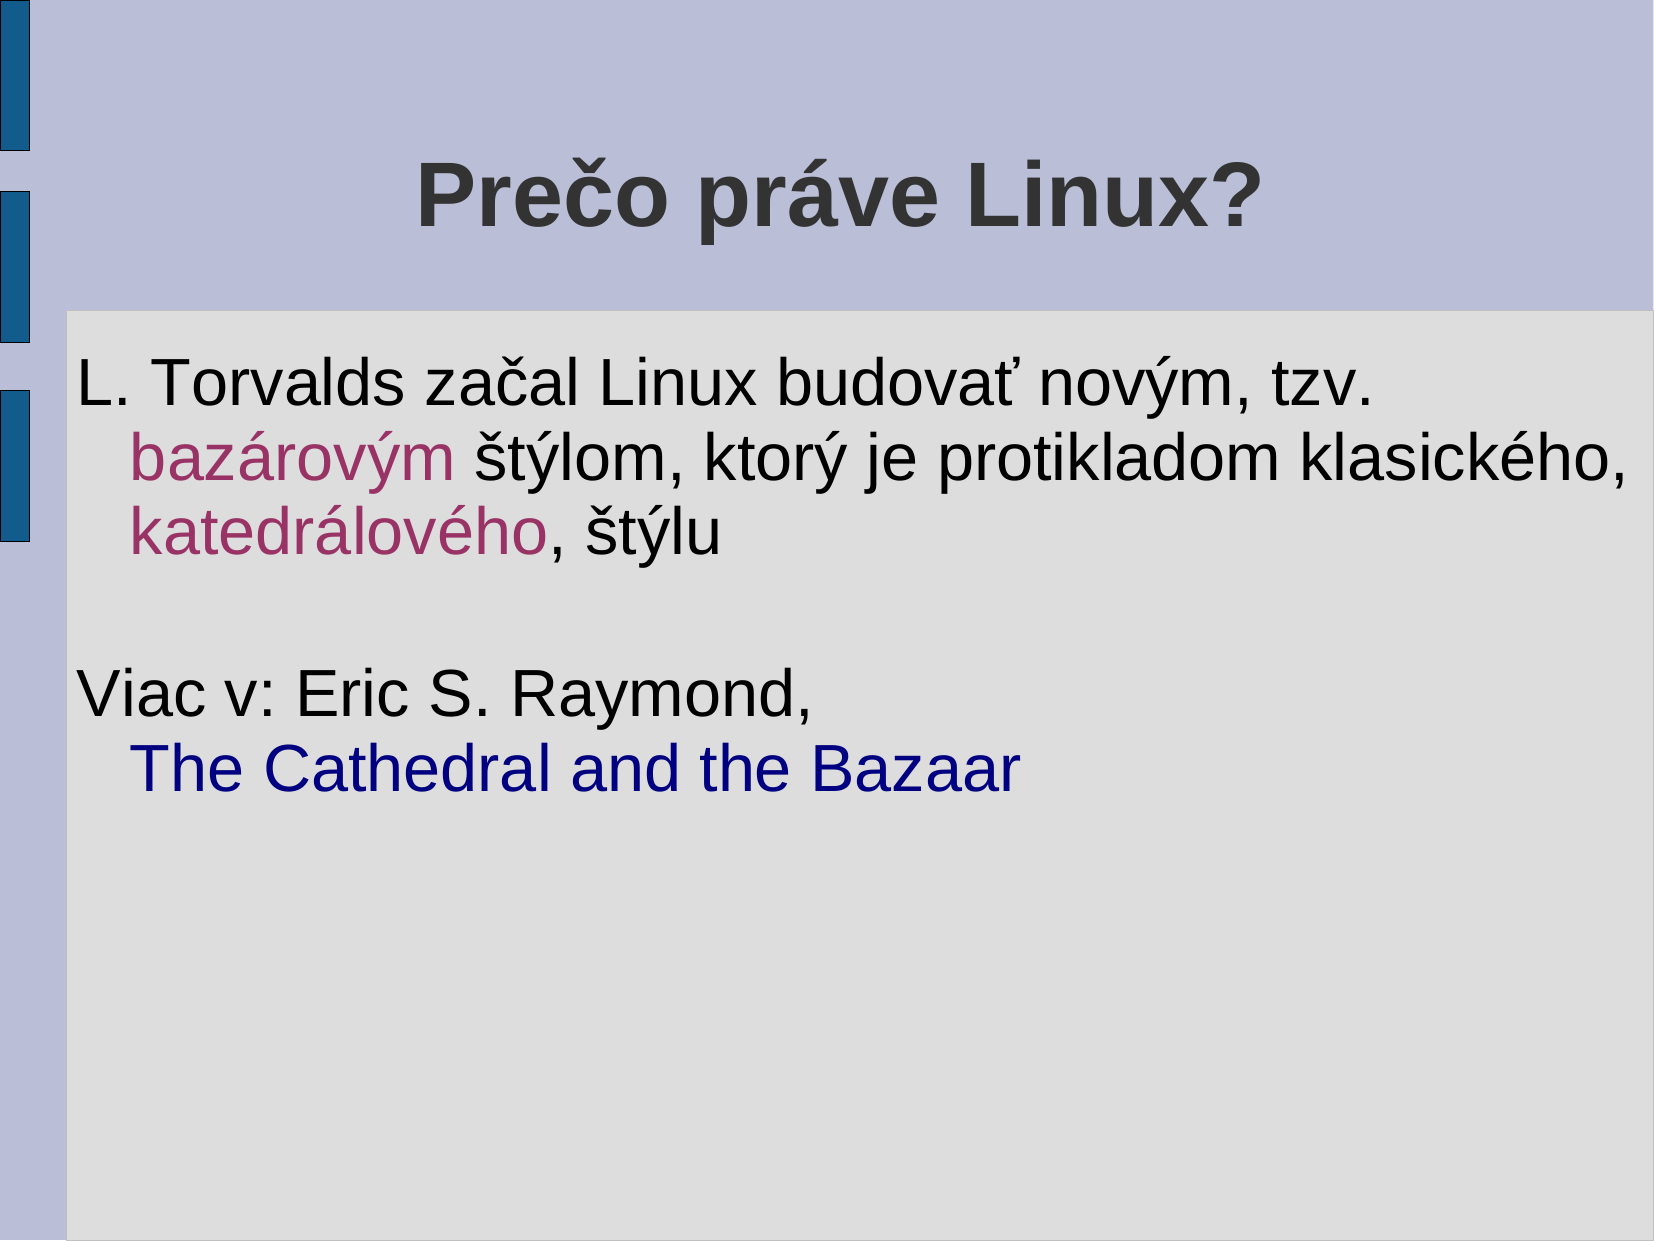

Prečo práve Linux?
# L. Torvalds začal Linux budovať novým, tzv. bazárovým štýlom, ktorý je protikladom klasického, katedrálového, štýlu
Viac v: Eric S. Raymond, The Cathedral and the Bazaar